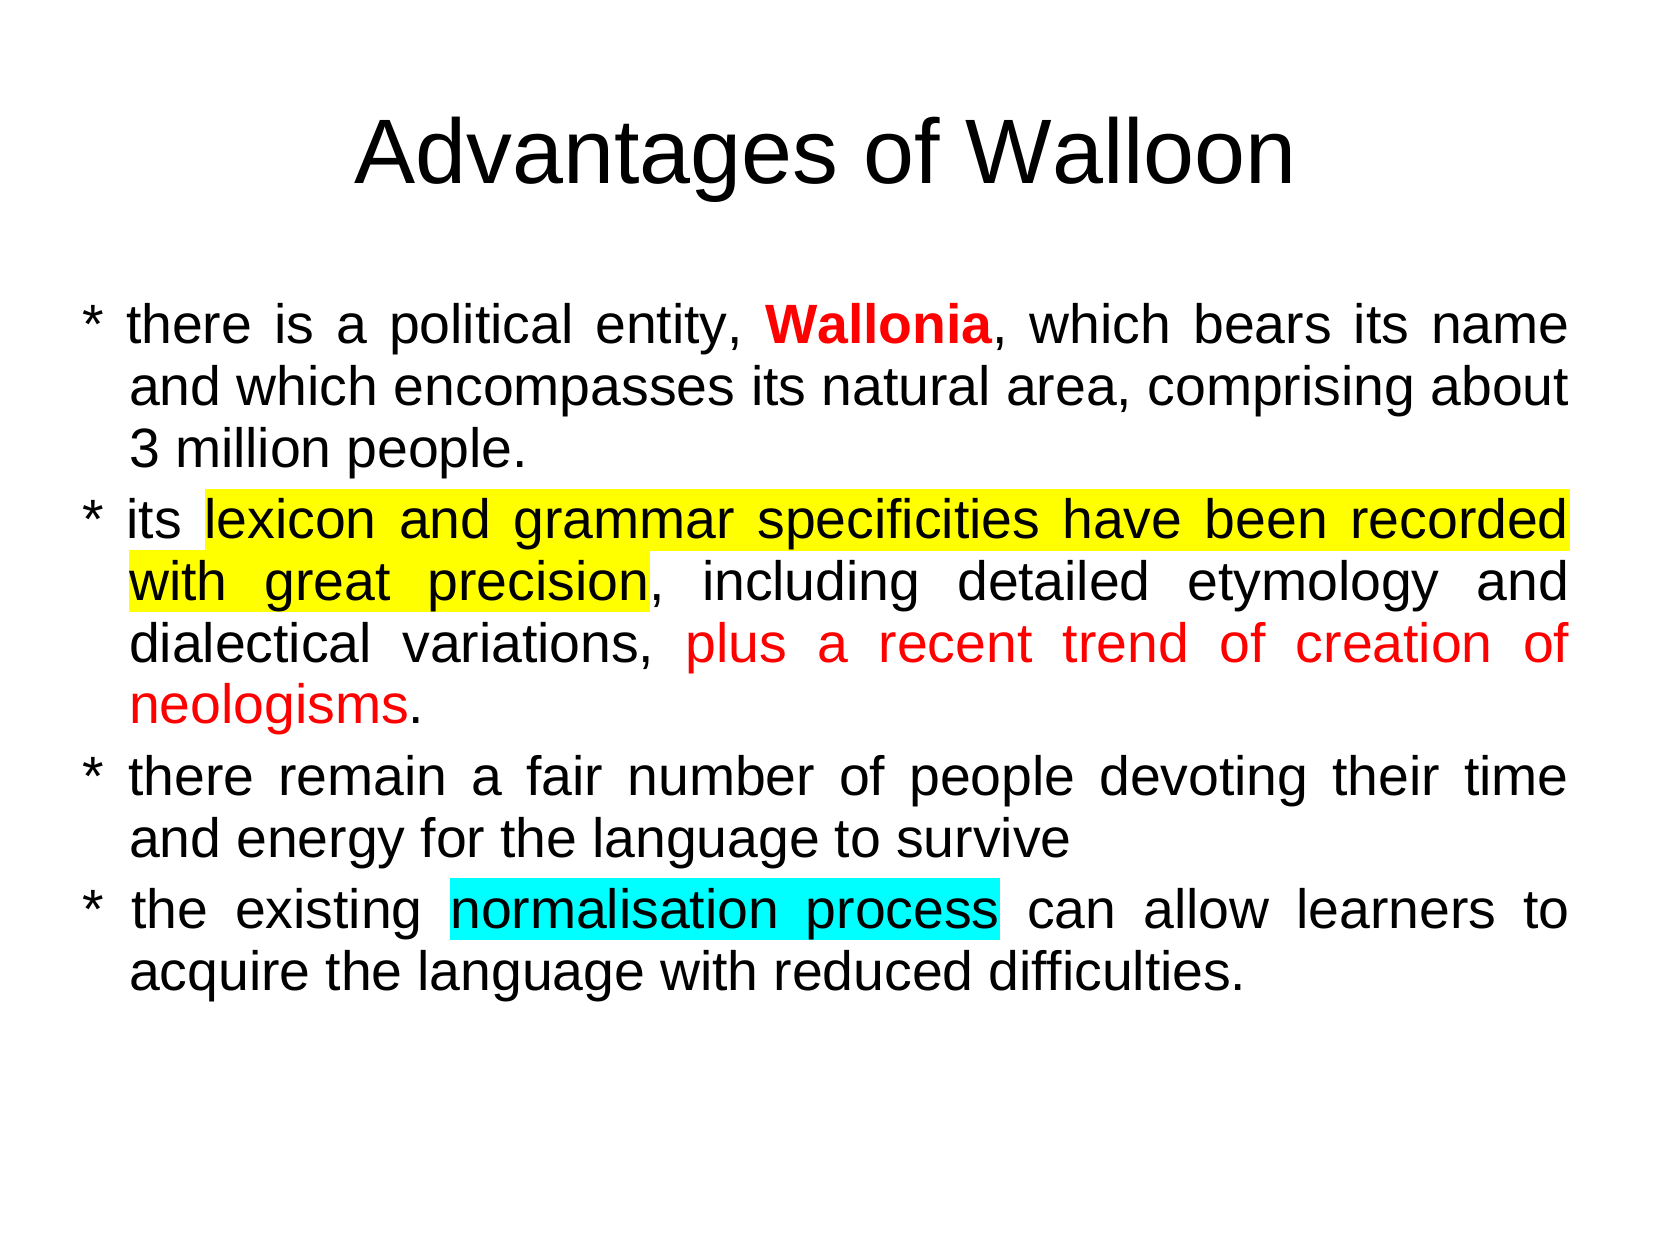

# Advantages of Walloon
* there is a political entity, Wallonia, which bears its name and which encompasses its natural area, comprising about 3 million people.
* its lexicon and grammar specificities have been recorded with great precision, including detailed etymology and dialectical variations, plus a recent trend of creation of neologisms.
* there remain a fair number of people devoting their time and energy for the language to survive
* the existing normalisation process can allow learners to acquire the language with reduced difficulties.